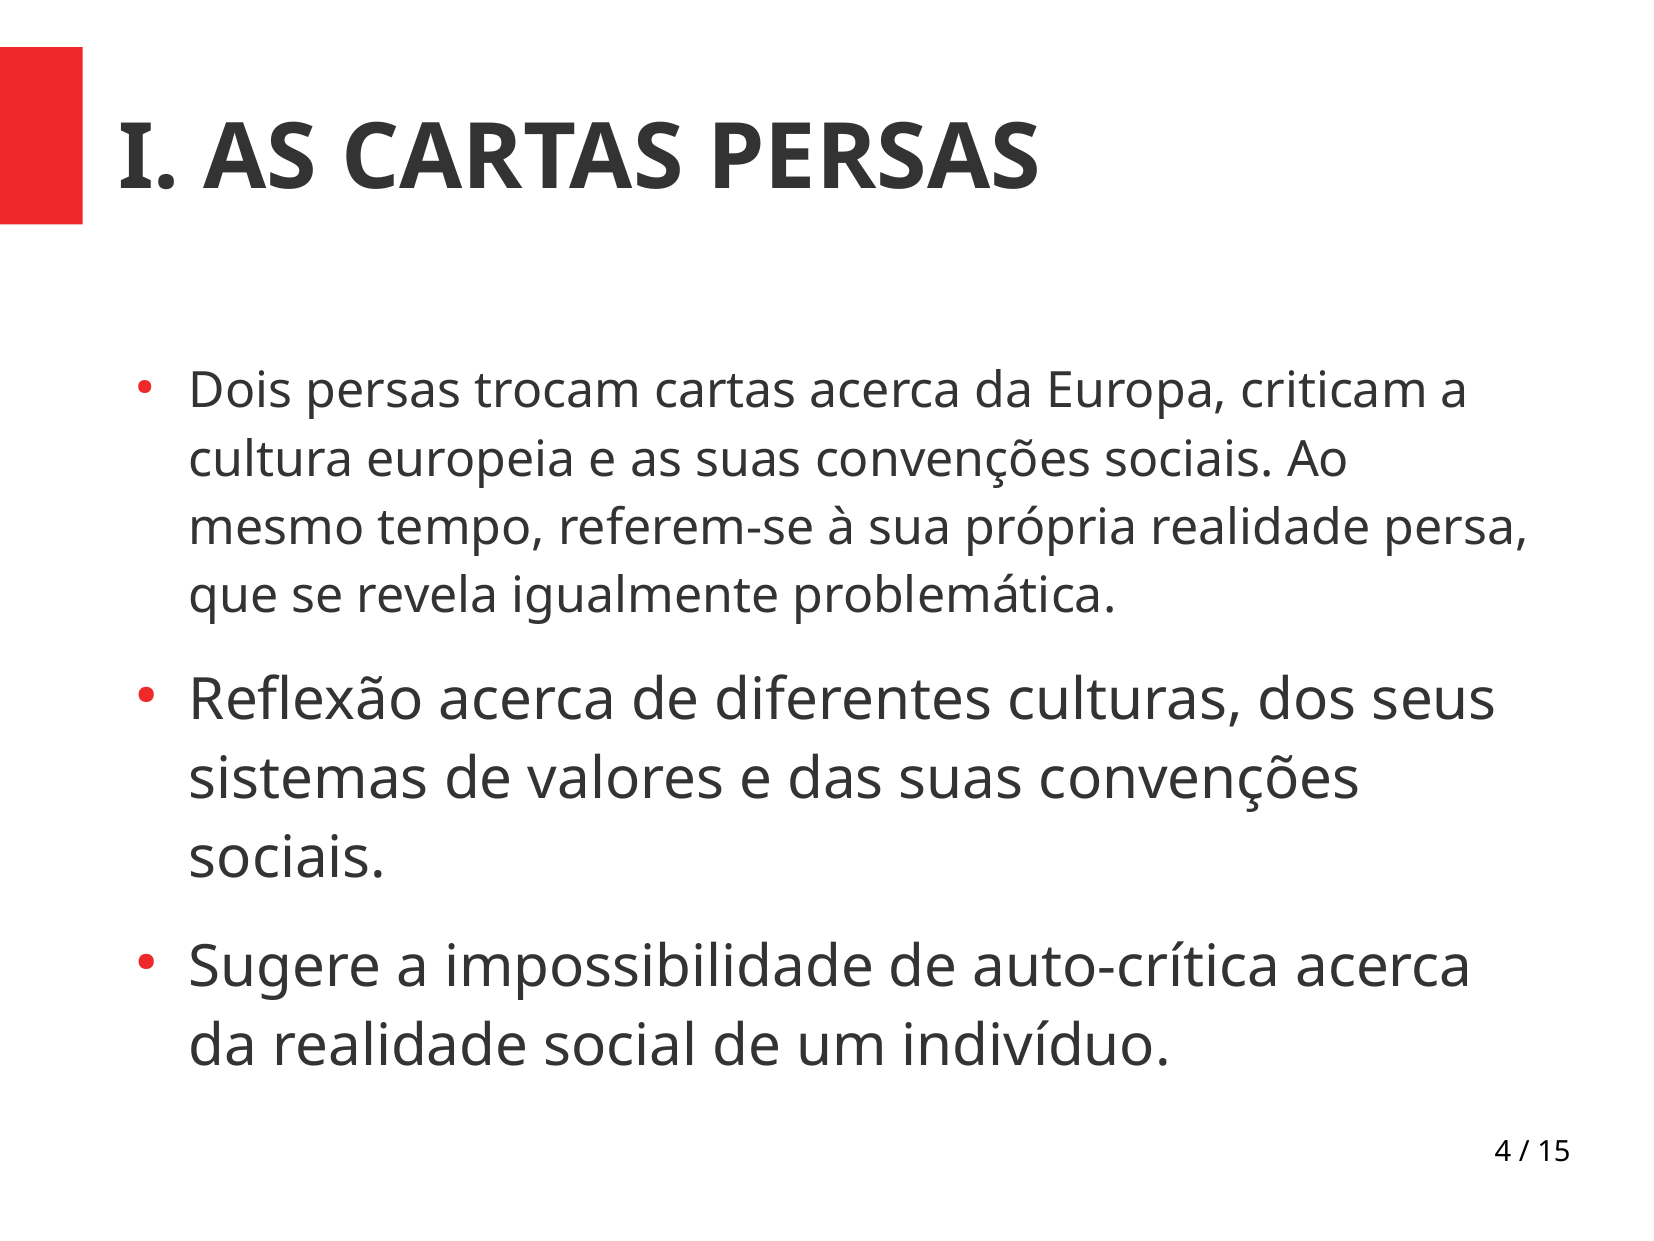

# I. AS CARTAS PERSAS
Dois persas trocam cartas acerca da Europa, criticam a cultura europeia e as suas convenções sociais. Ao mesmo tempo, referem-se à sua própria realidade persa, que se revela igualmente problemática.
Reflexão acerca de diferentes culturas, dos seus sistemas de valores e das suas convenções sociais.
Sugere a impossibilidade de auto-crítica acerca da realidade social de um indivíduo.
4